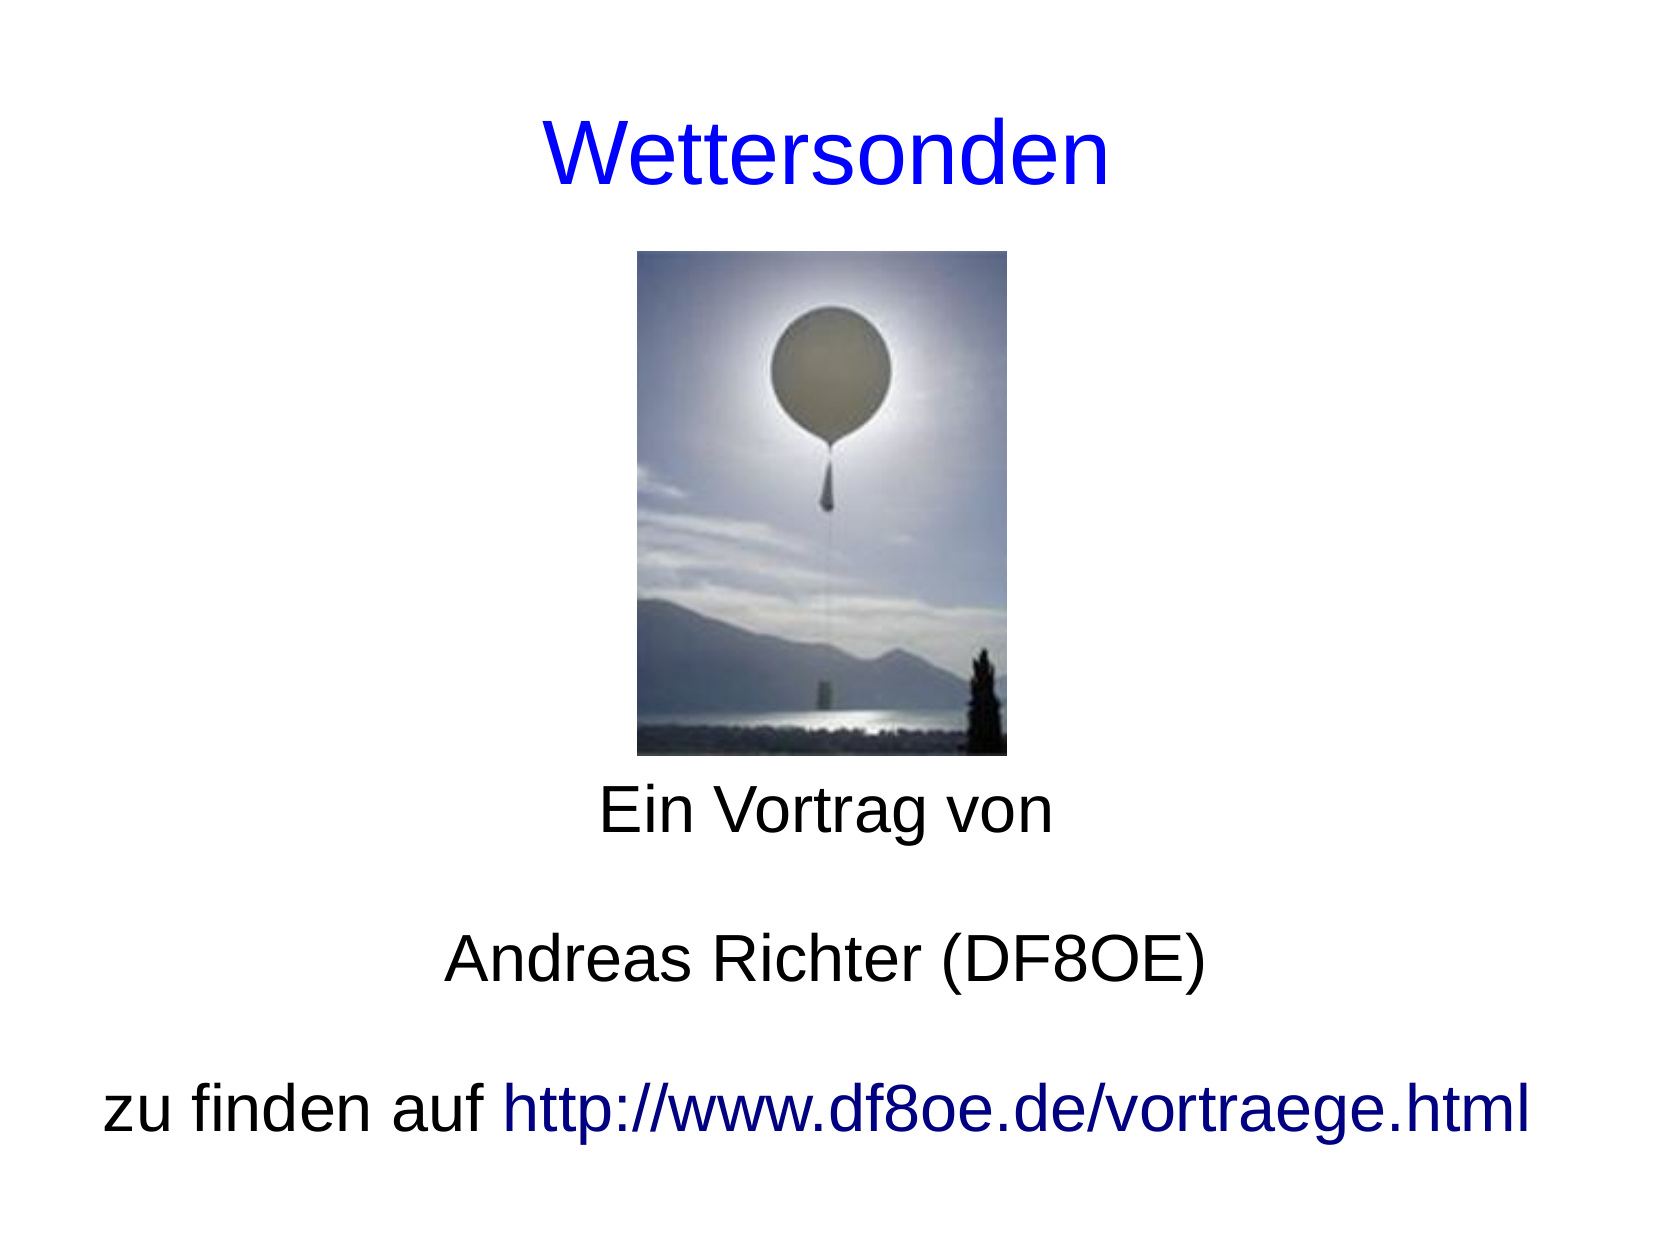

# Wettersonden
Ein Vortrag von
Andreas Richter (DF8OE)
zu finden auf http://www.df8oe.de/vortraege.html